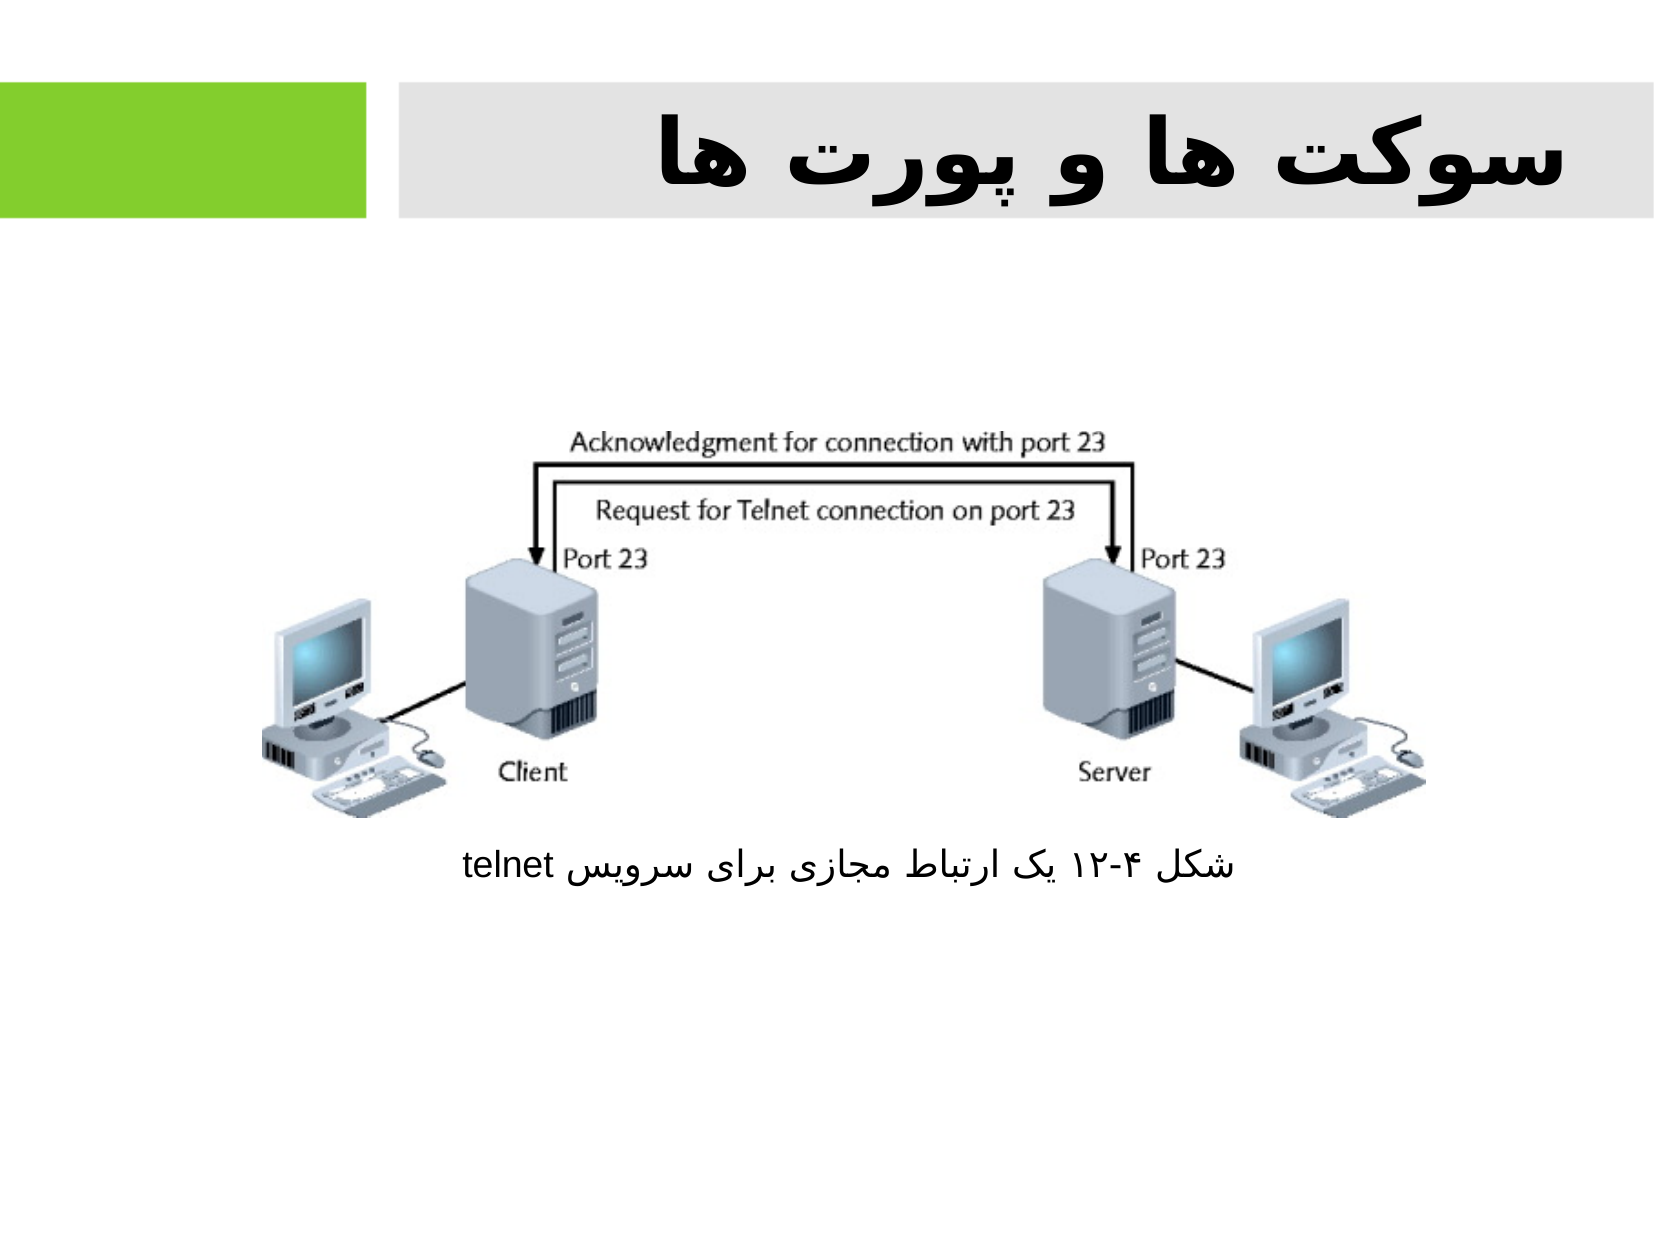

# سوکت ها و پورت ها
شکل ۴-۱۲ یک ارتباط مجازی برای سرویس telnet